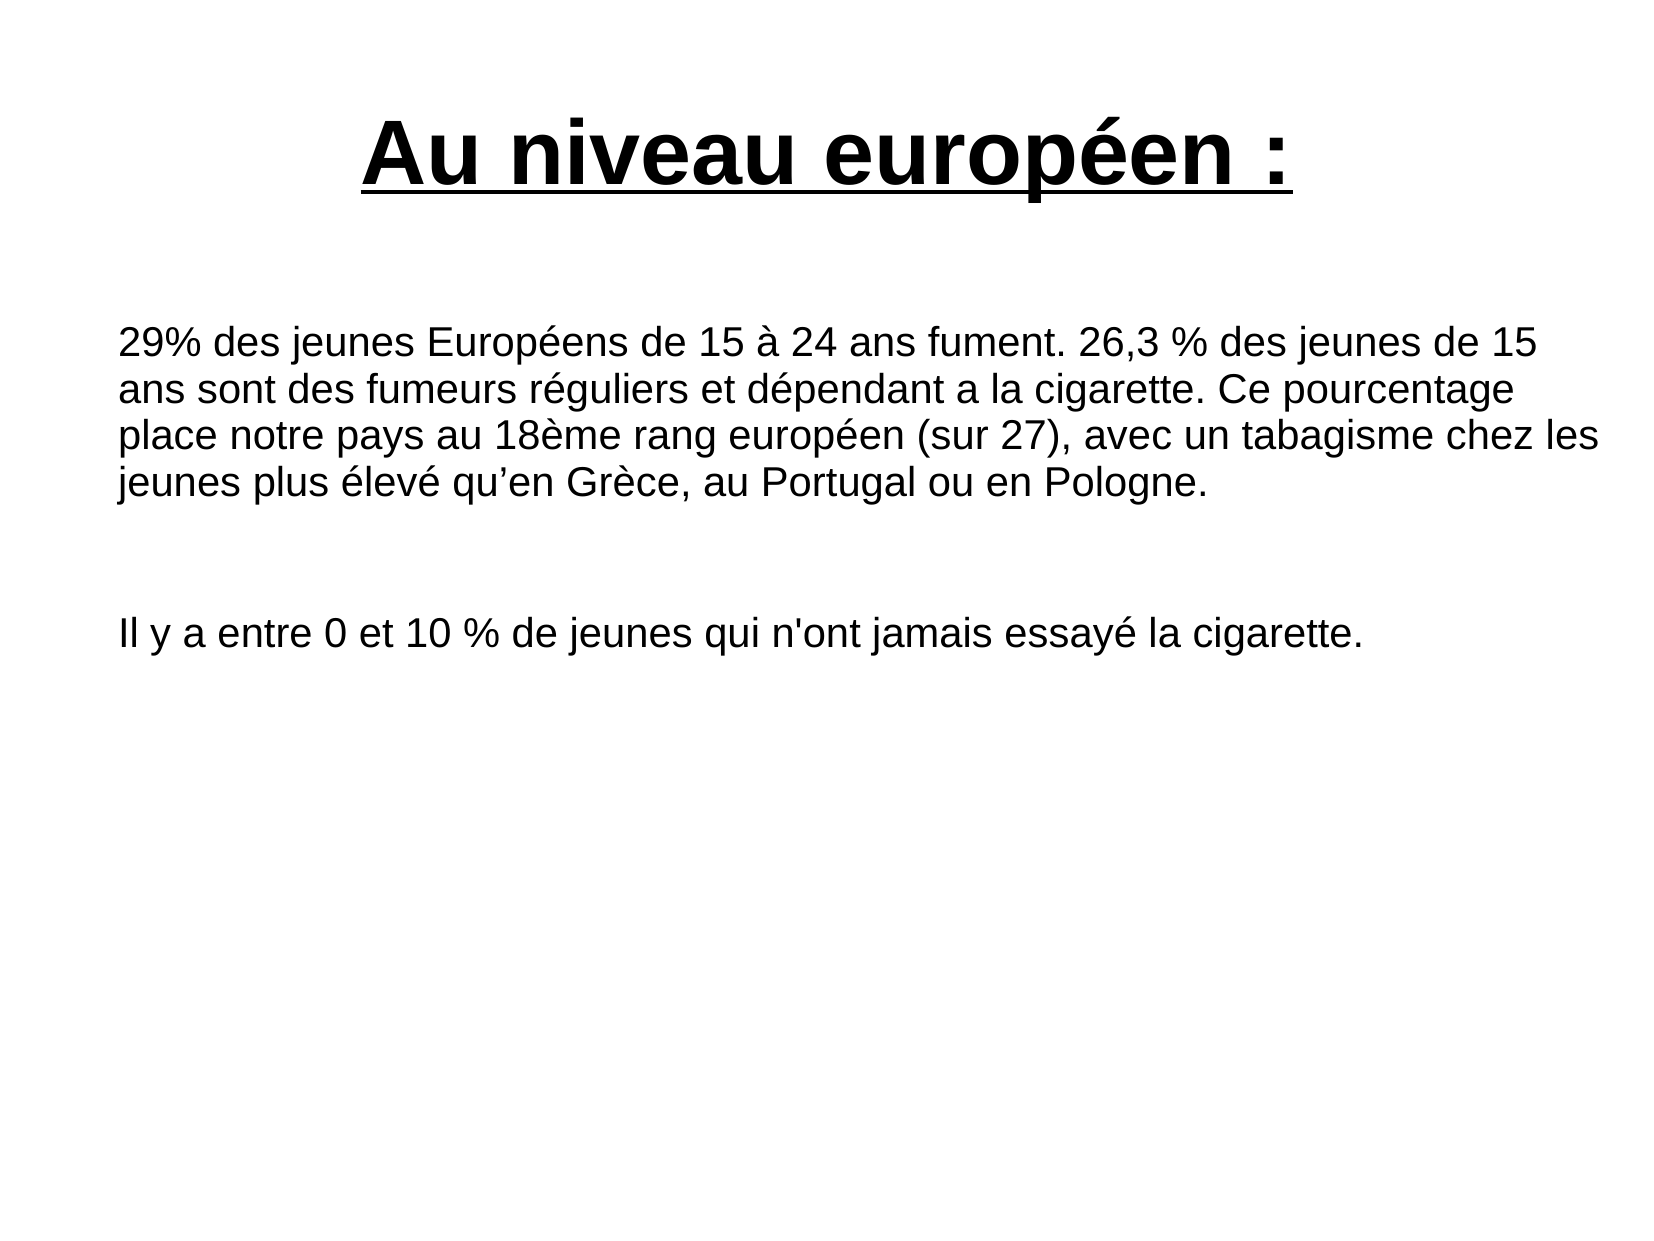

# Au niveau européen :
29% des jeunes Européens de 15 à 24 ans fument. 26,3 % des jeunes de 15 ans sont des fumeurs réguliers et dépendant a la cigarette. Ce pourcentage place notre pays au 18ème rang européen (sur 27), avec un tabagisme chez les jeunes plus élevé qu’en Grèce, au Portugal ou en Pologne.
Il y a entre 0 et 10 % de jeunes qui n'ont jamais essayé la cigarette.